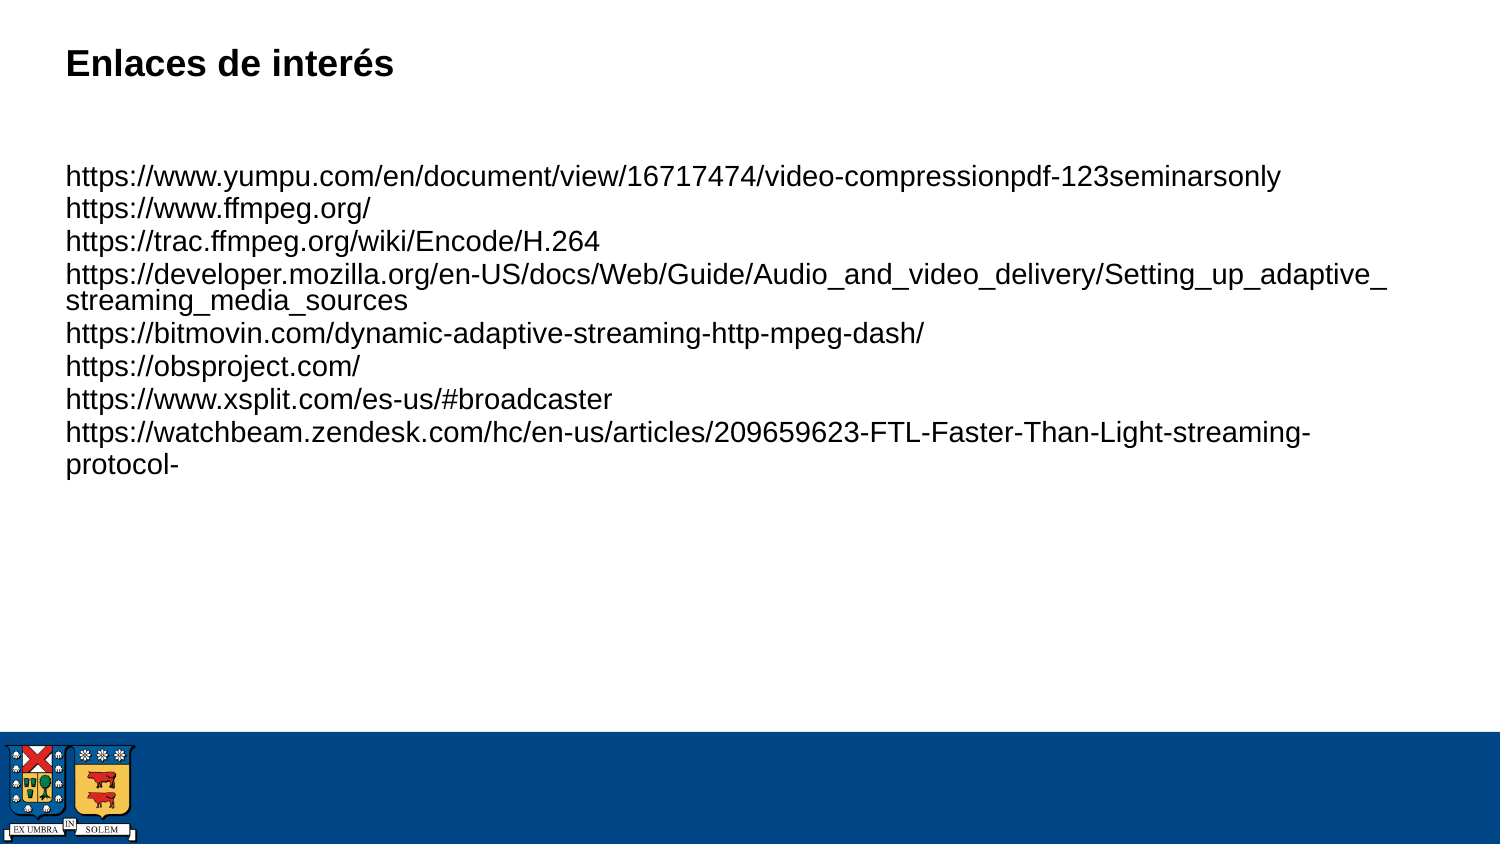

Enlaces de interés
https://www.yumpu.com/en/document/view/16717474/video-compressionpdf-123seminarsonly
https://www.ffmpeg.org/
https://trac.ffmpeg.org/wiki/Encode/H.264
https://developer.mozilla.org/en-US/docs/Web/Guide/Audio_and_video_delivery/Setting_up_adaptive_streaming_media_sources
https://bitmovin.com/dynamic-adaptive-streaming-http-mpeg-dash/
https://obsproject.com/
https://www.xsplit.com/es-us/#broadcaster
https://watchbeam.zendesk.com/hc/en-us/articles/209659623-FTL-Faster-Than-Light-streaming-protocol-